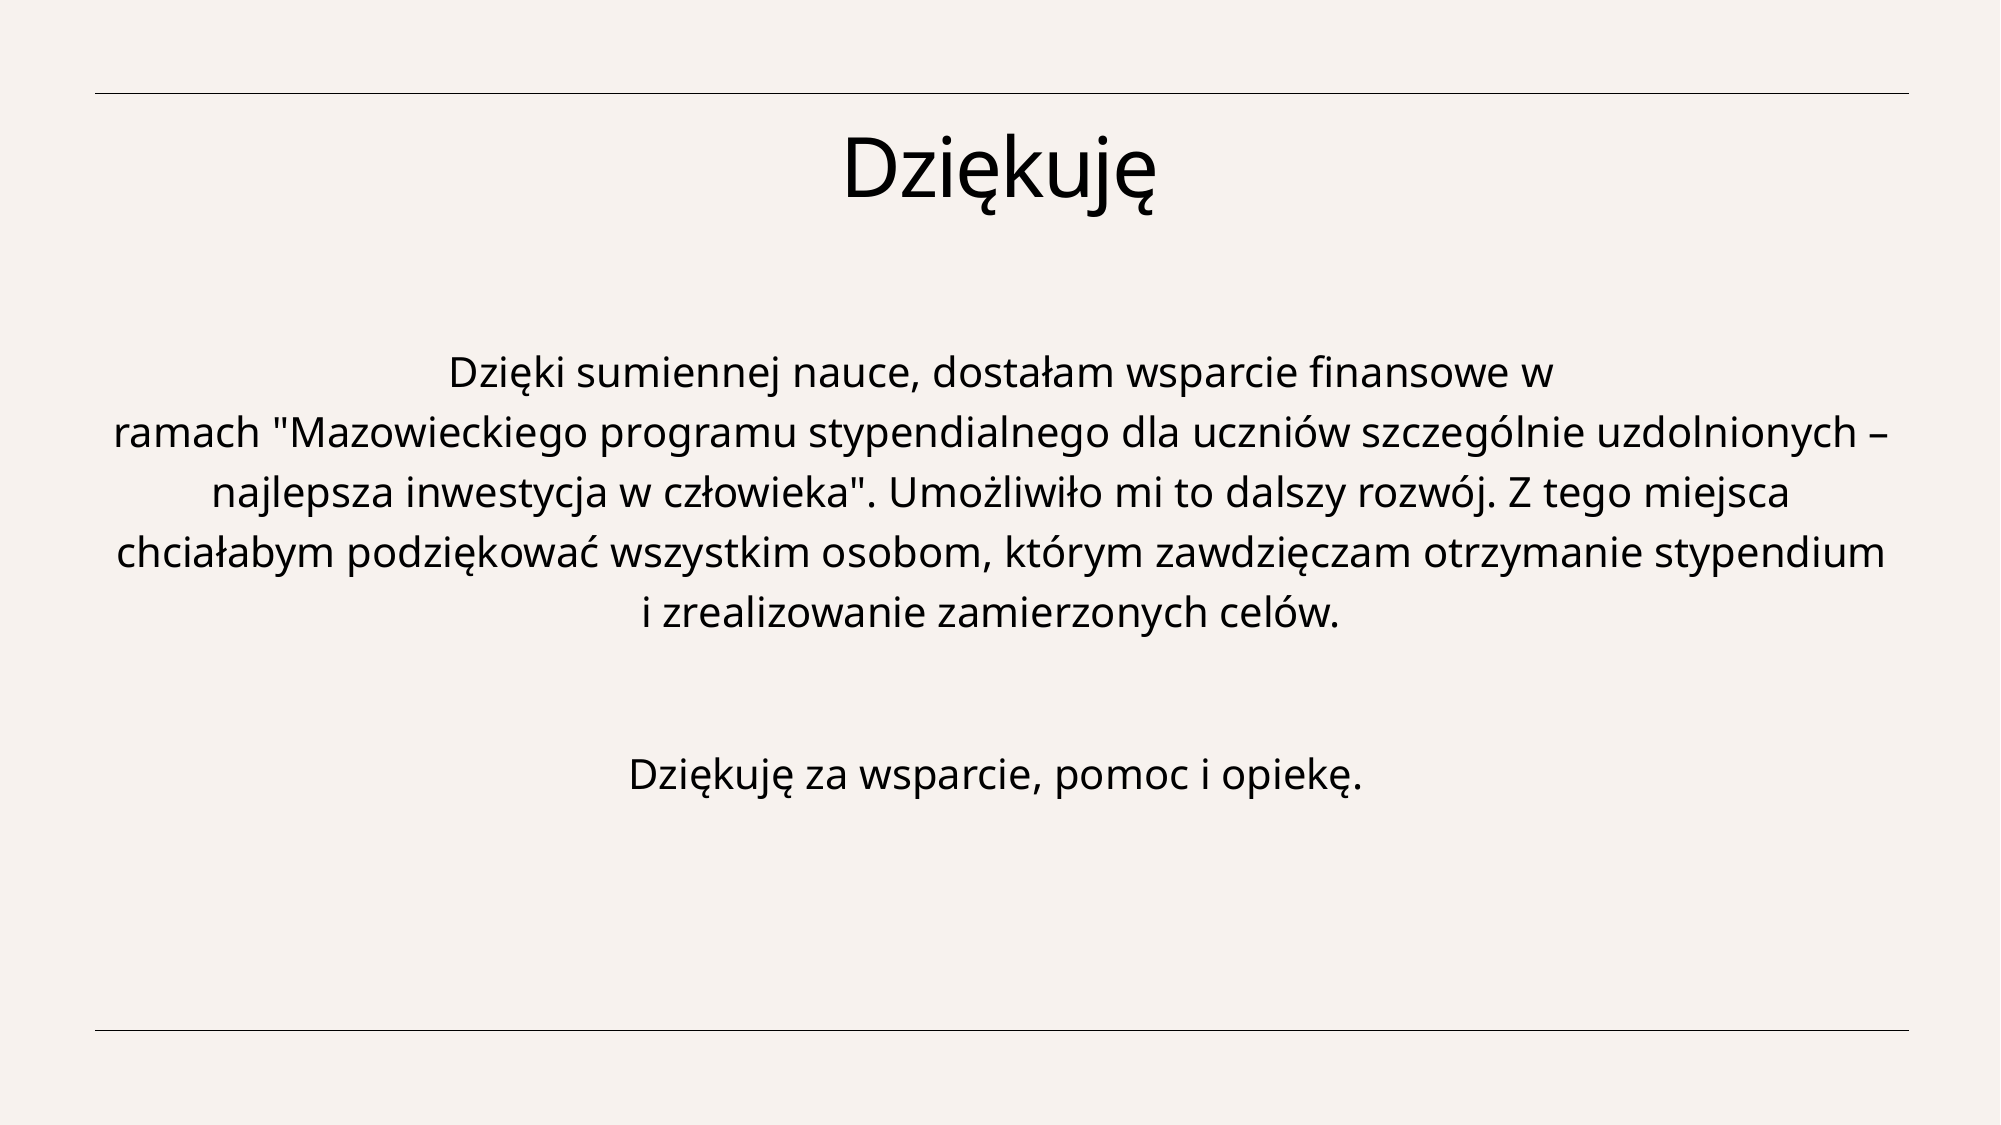

# Dziękuję
Dzięki sumiennej nauce, dostałam wsparcie finansowe w ramach "Mazowieckiego programu stypendialnego dla uczniów szczególnie uzdolnionych – najlepsza inwestycja w człowieka". Umożliwiło mi to dalszy rozwój. Z tego miejsca chciałabym podziękować wszystkim osobom, którym zawdzięczam otrzymanie stypendium i zrealizowanie zamierzonych celów.
Dziękuję za wsparcie, pomoc i opiekę.